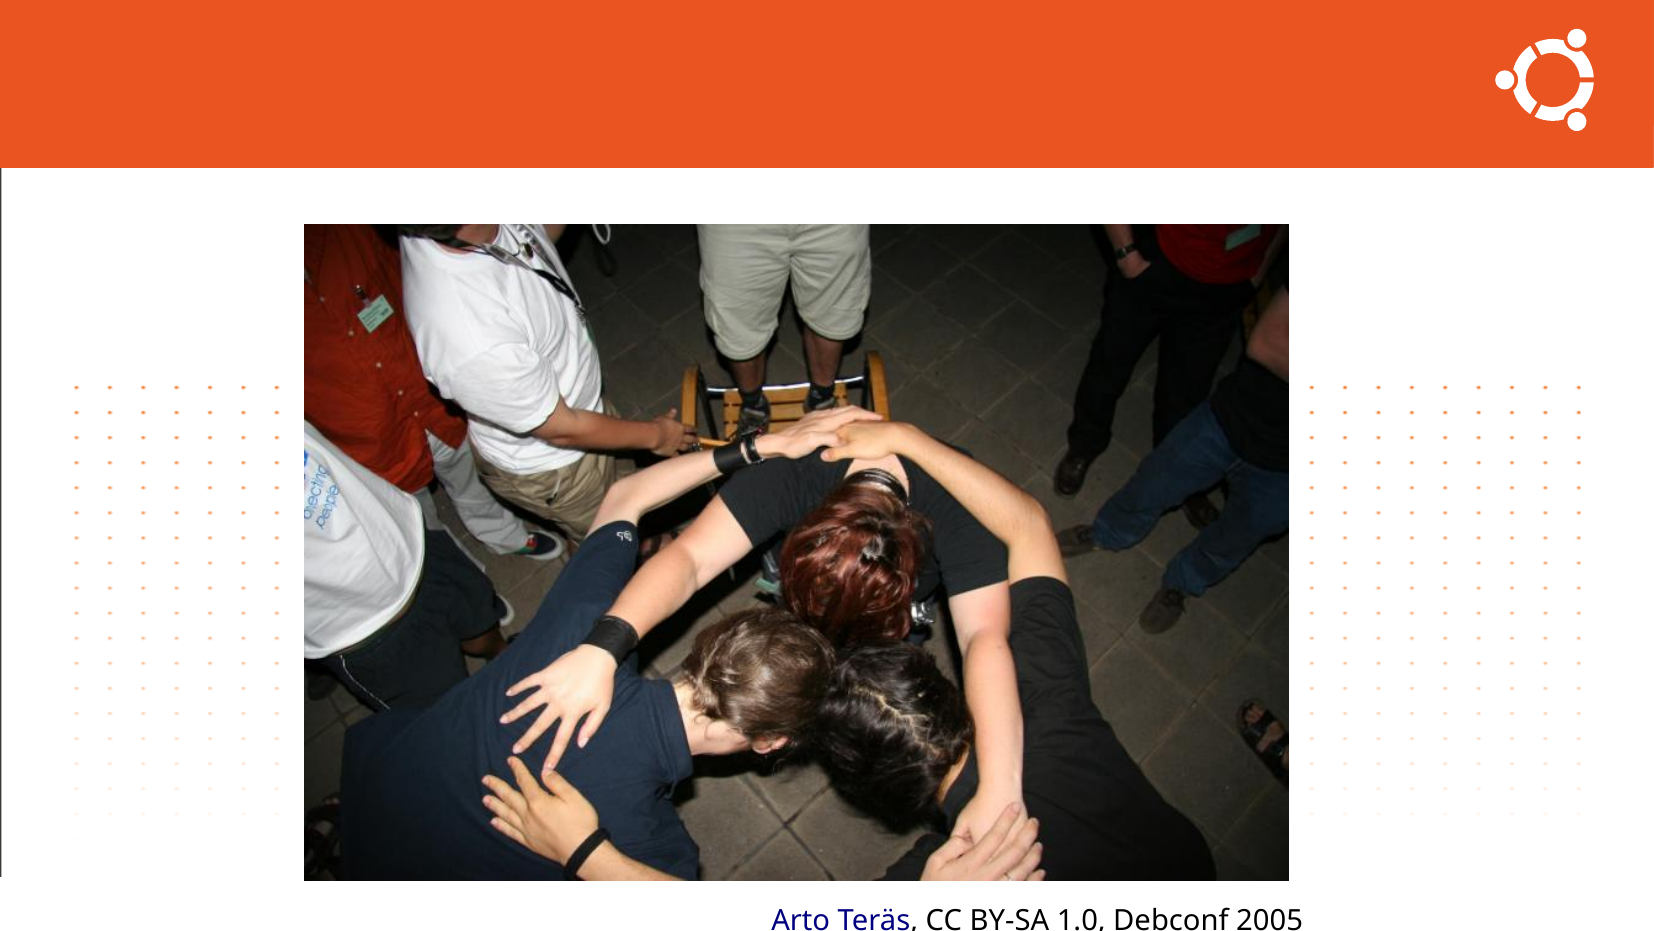

Arto Teräs, CC BY-SA 1.0, Debconf 2005